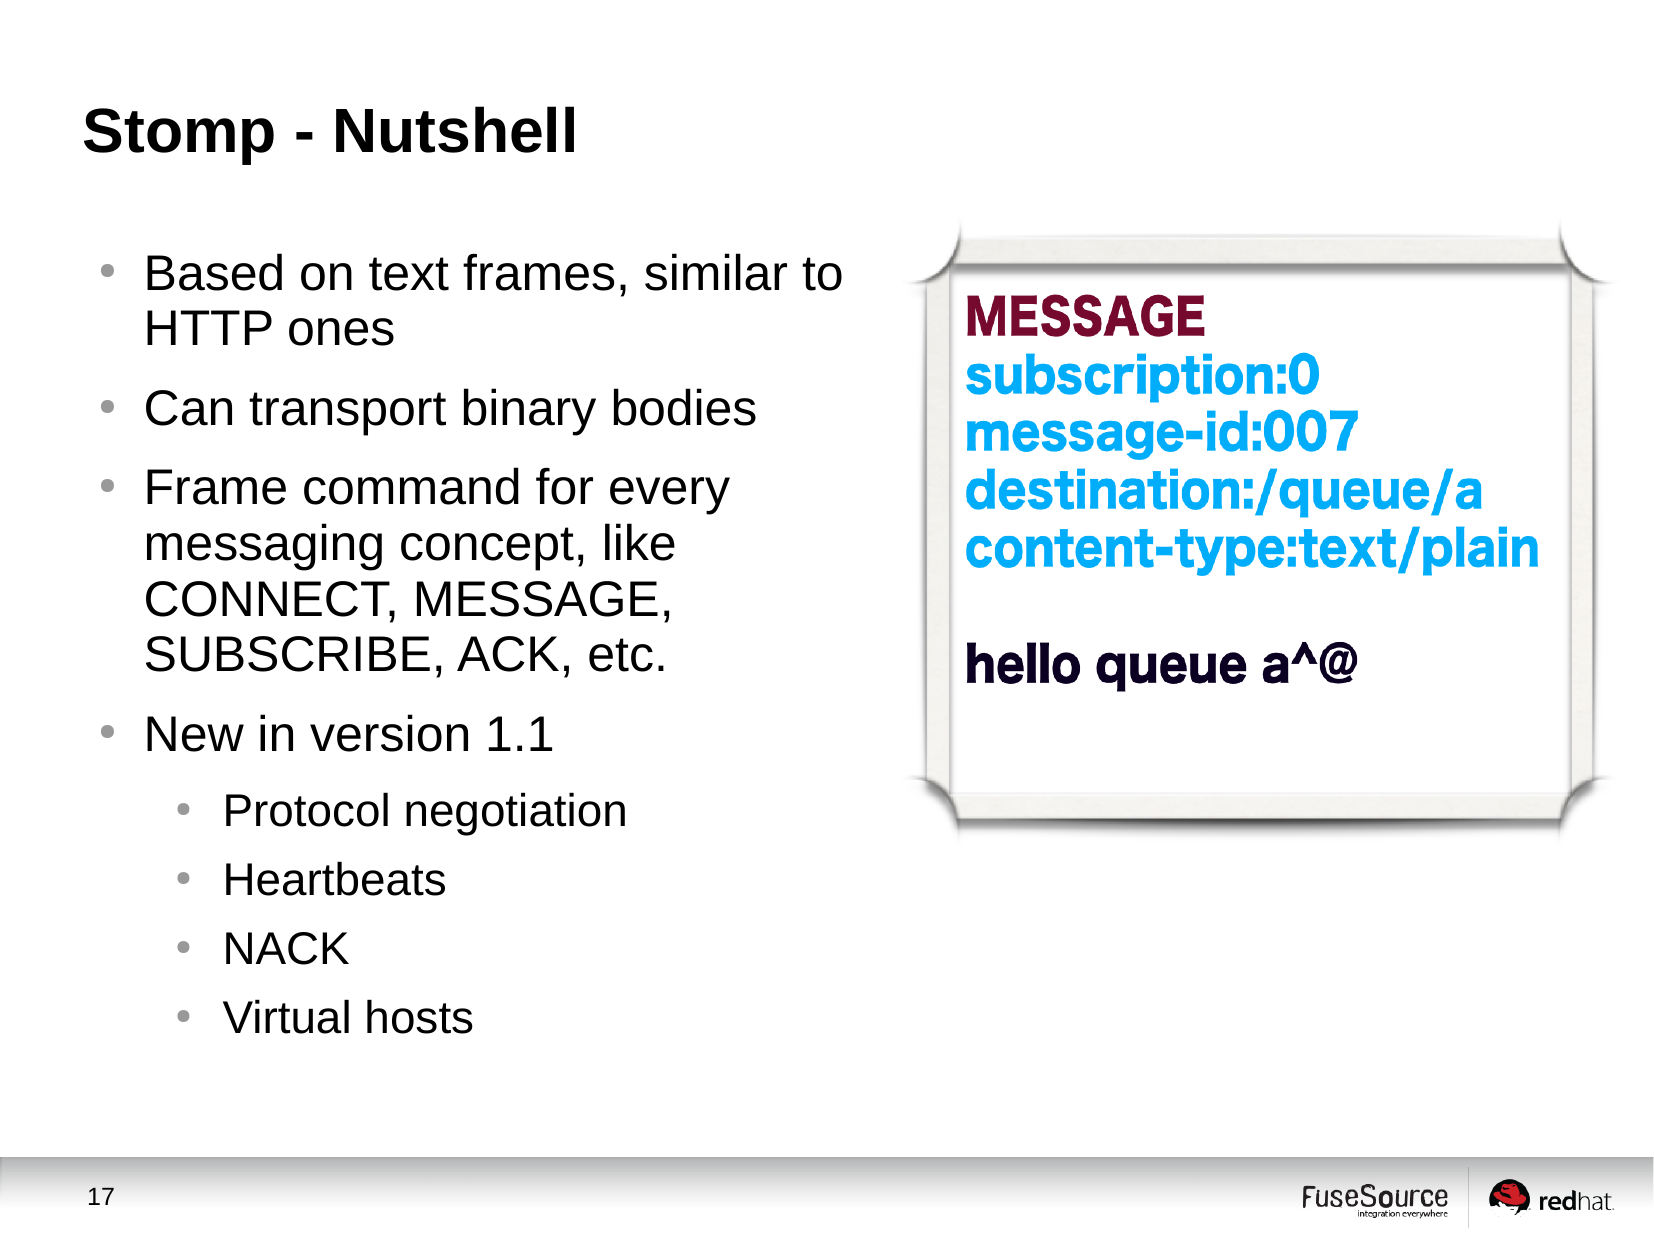

# Stomp - Nutshell
Based on text frames, similar to HTTP ones
Can transport binary bodies
Frame command for every messaging concept, like CONNECT, MESSAGE, SUBSCRIBE, ACK, etc.
New in version 1.1
Protocol negotiation
Heartbeats
NACK
Virtual hosts